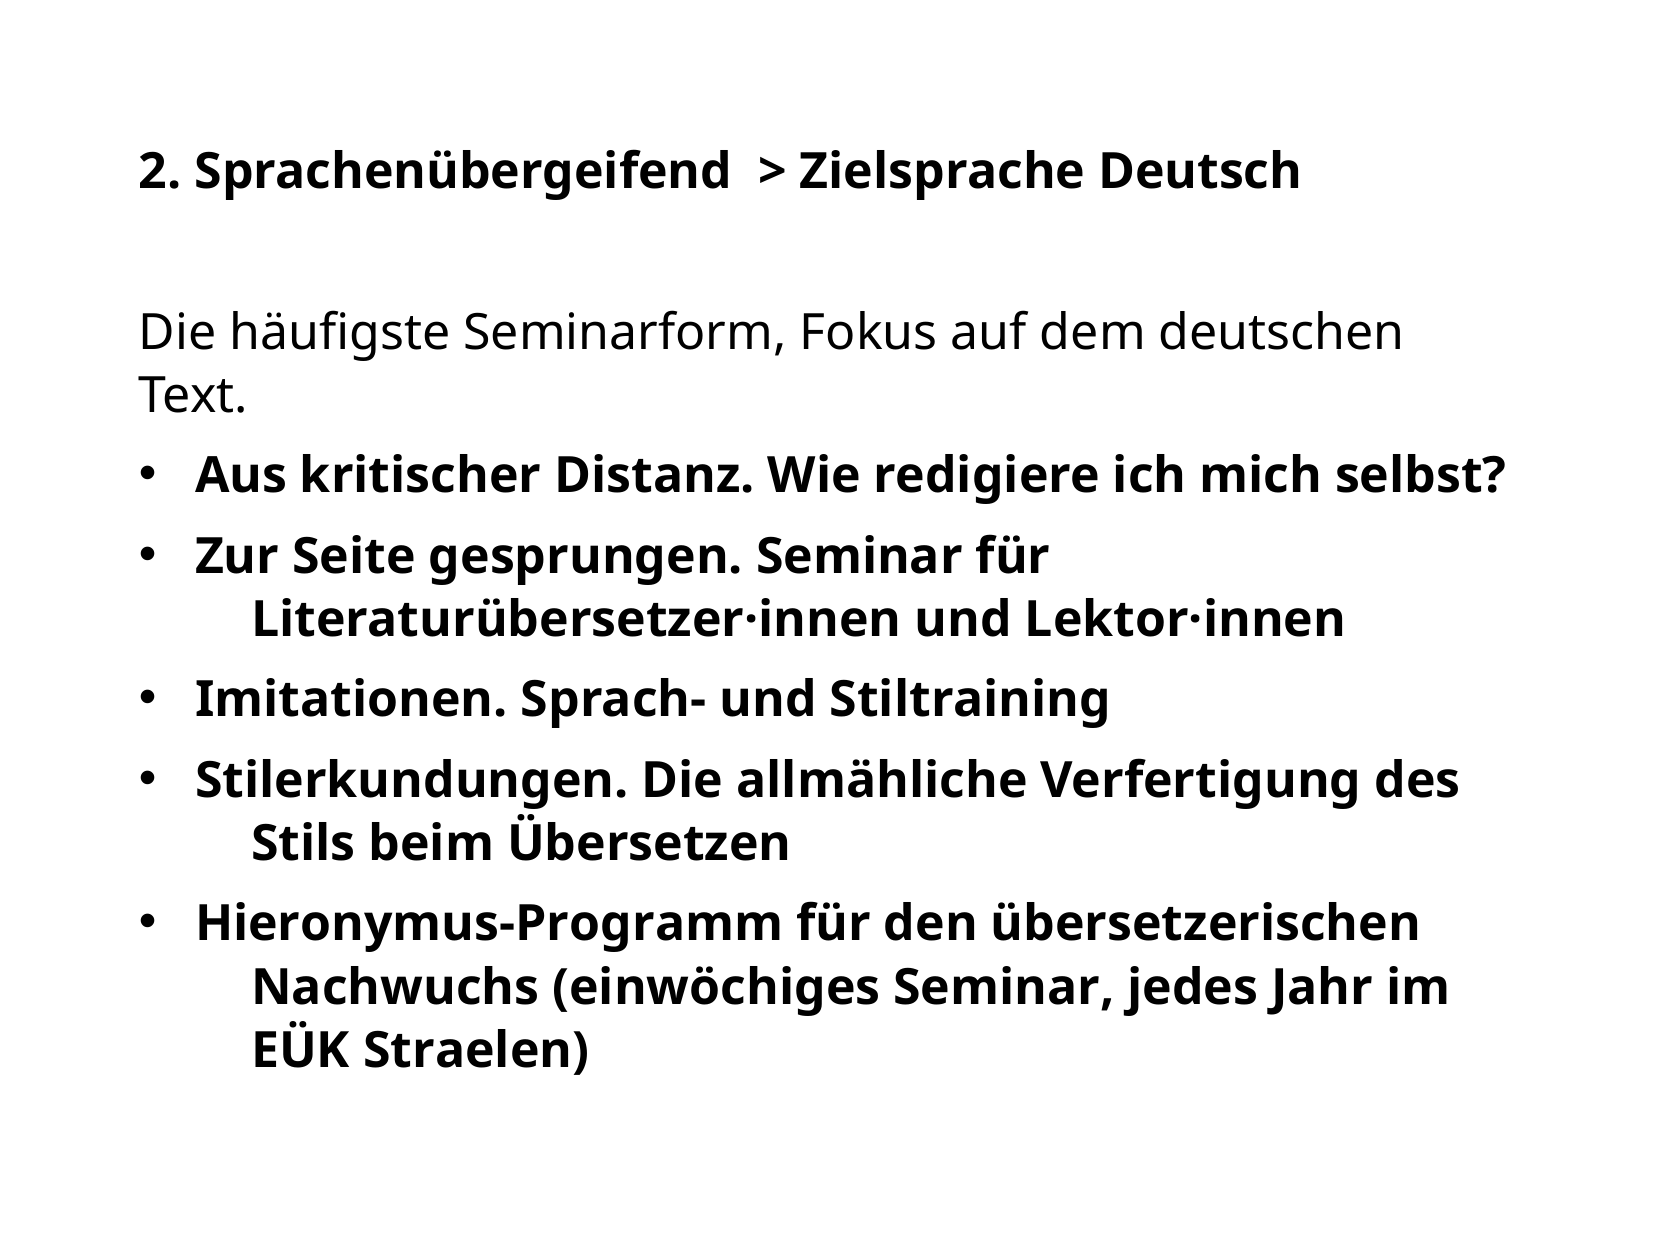

2. Sprachenübergeifend > Zielsprache Deutsch
Die häufigste Seminarform, Fokus auf dem deutschen Text.
Aus kritischer Distanz. Wie redigiere ich mich selbst?
Zur Seite gesprungen. Seminar für Literaturübersetzer·innen und Lektor·innen
Imitationen. Sprach- und Stiltraining
Stilerkundungen. Die allmähliche Verfertigung des Stils beim Übersetzen
Hieronymus-Programm für den übersetzerischen Nachwuchs (einwöchiges Seminar, jedes Jahr im EÜK Straelen)